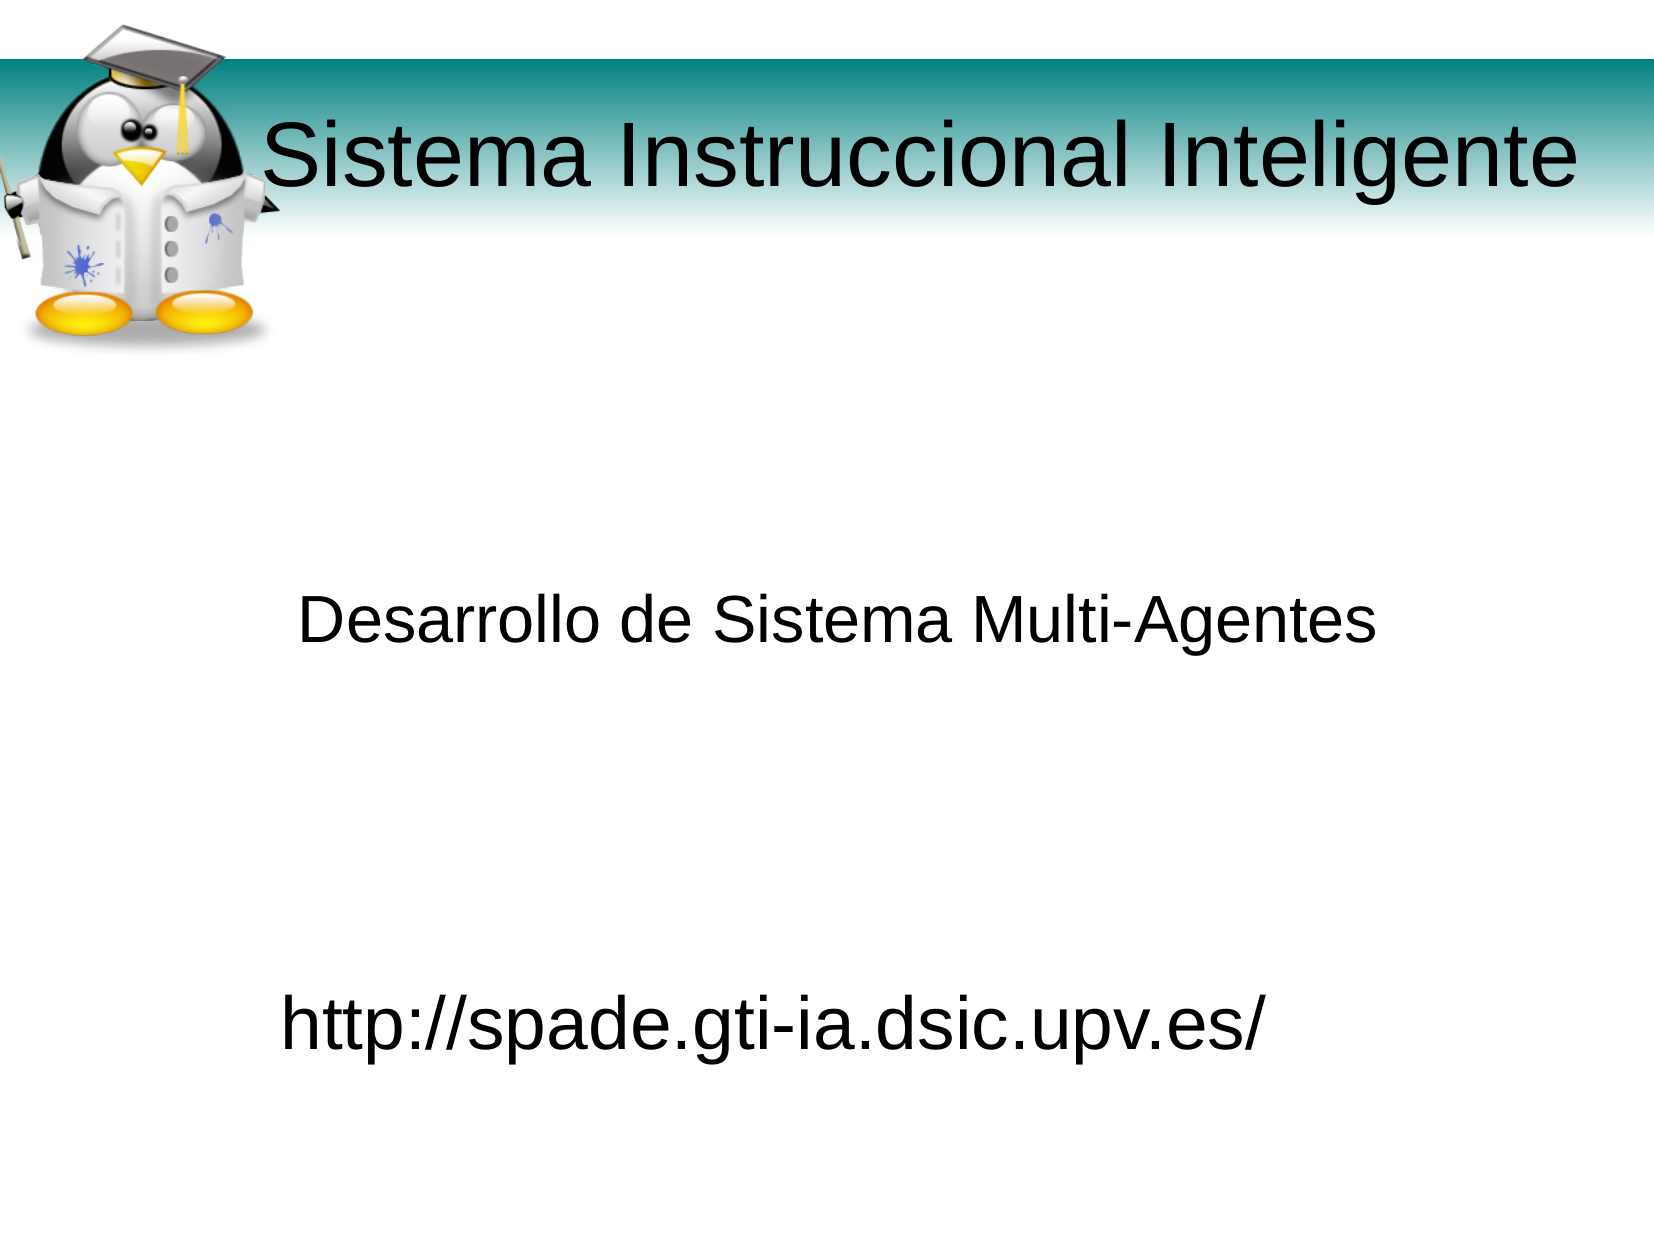

# Sistema Instruccional Inteligente
Desarrollo de Sistema Multi-Agentes
http://spade.gti-ia.dsic.upv.es/